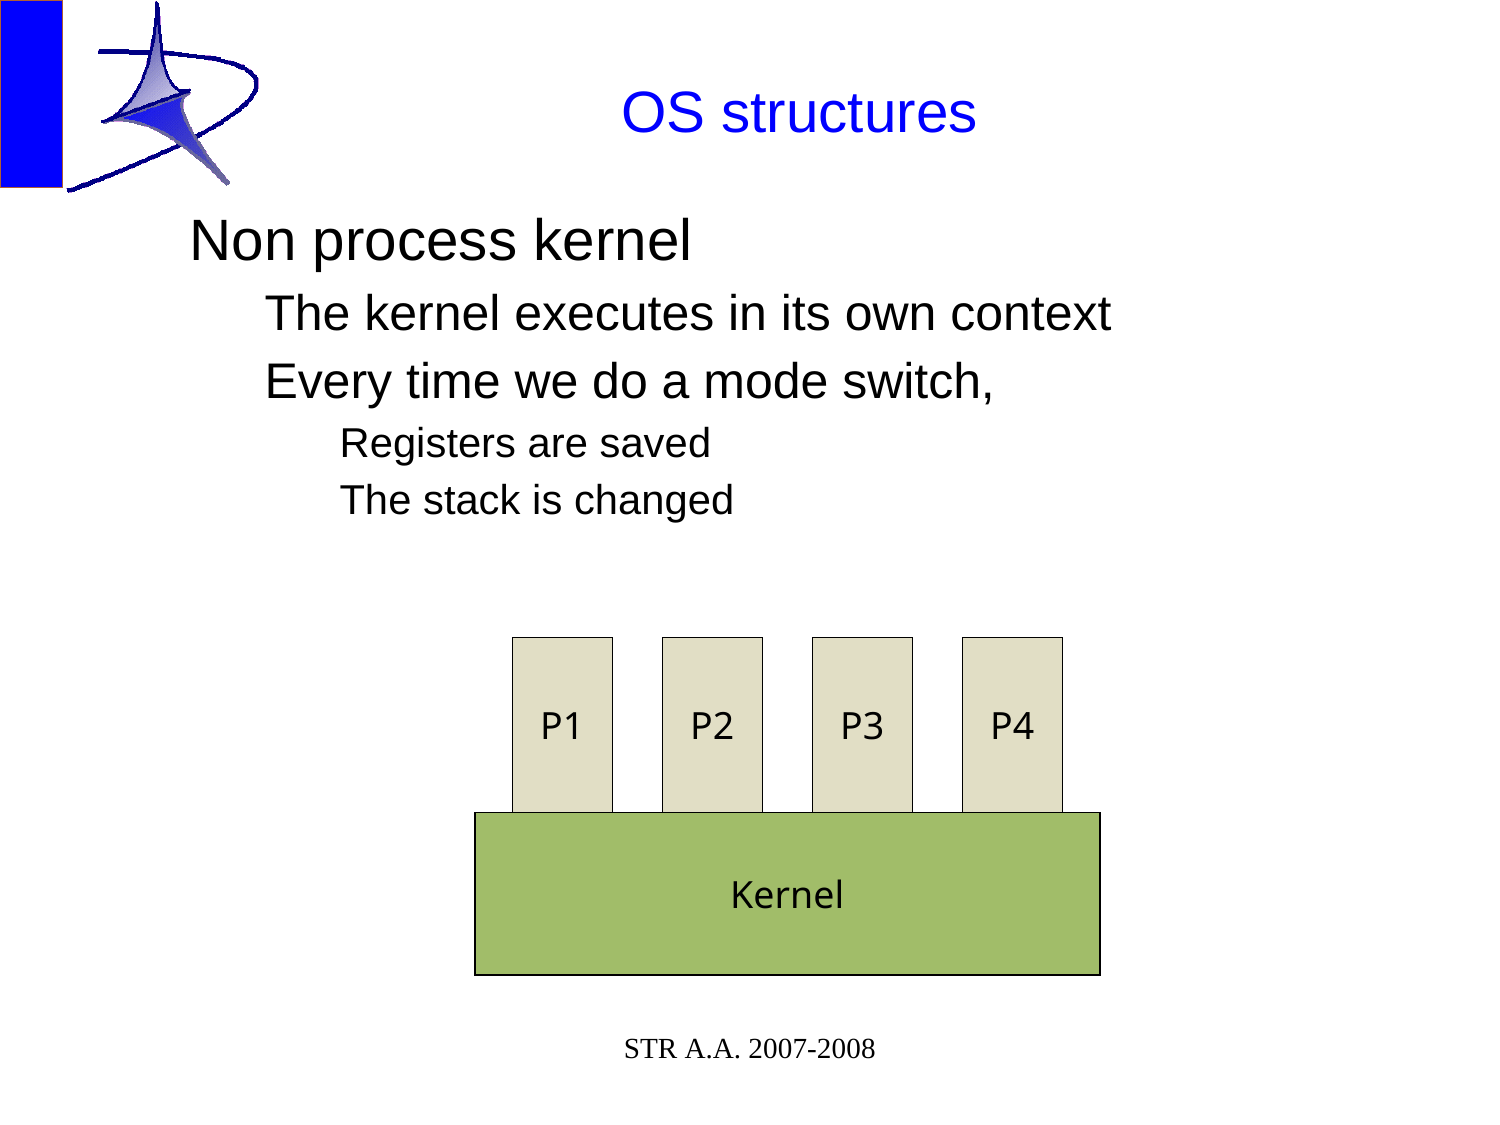

# OS structures
Non process kernel
The kernel executes in its own context
Every time we do a mode switch,
Registers are saved
The stack is changed
P1
P2
P3
P4
Kernel
STR A.A. 2007-2008